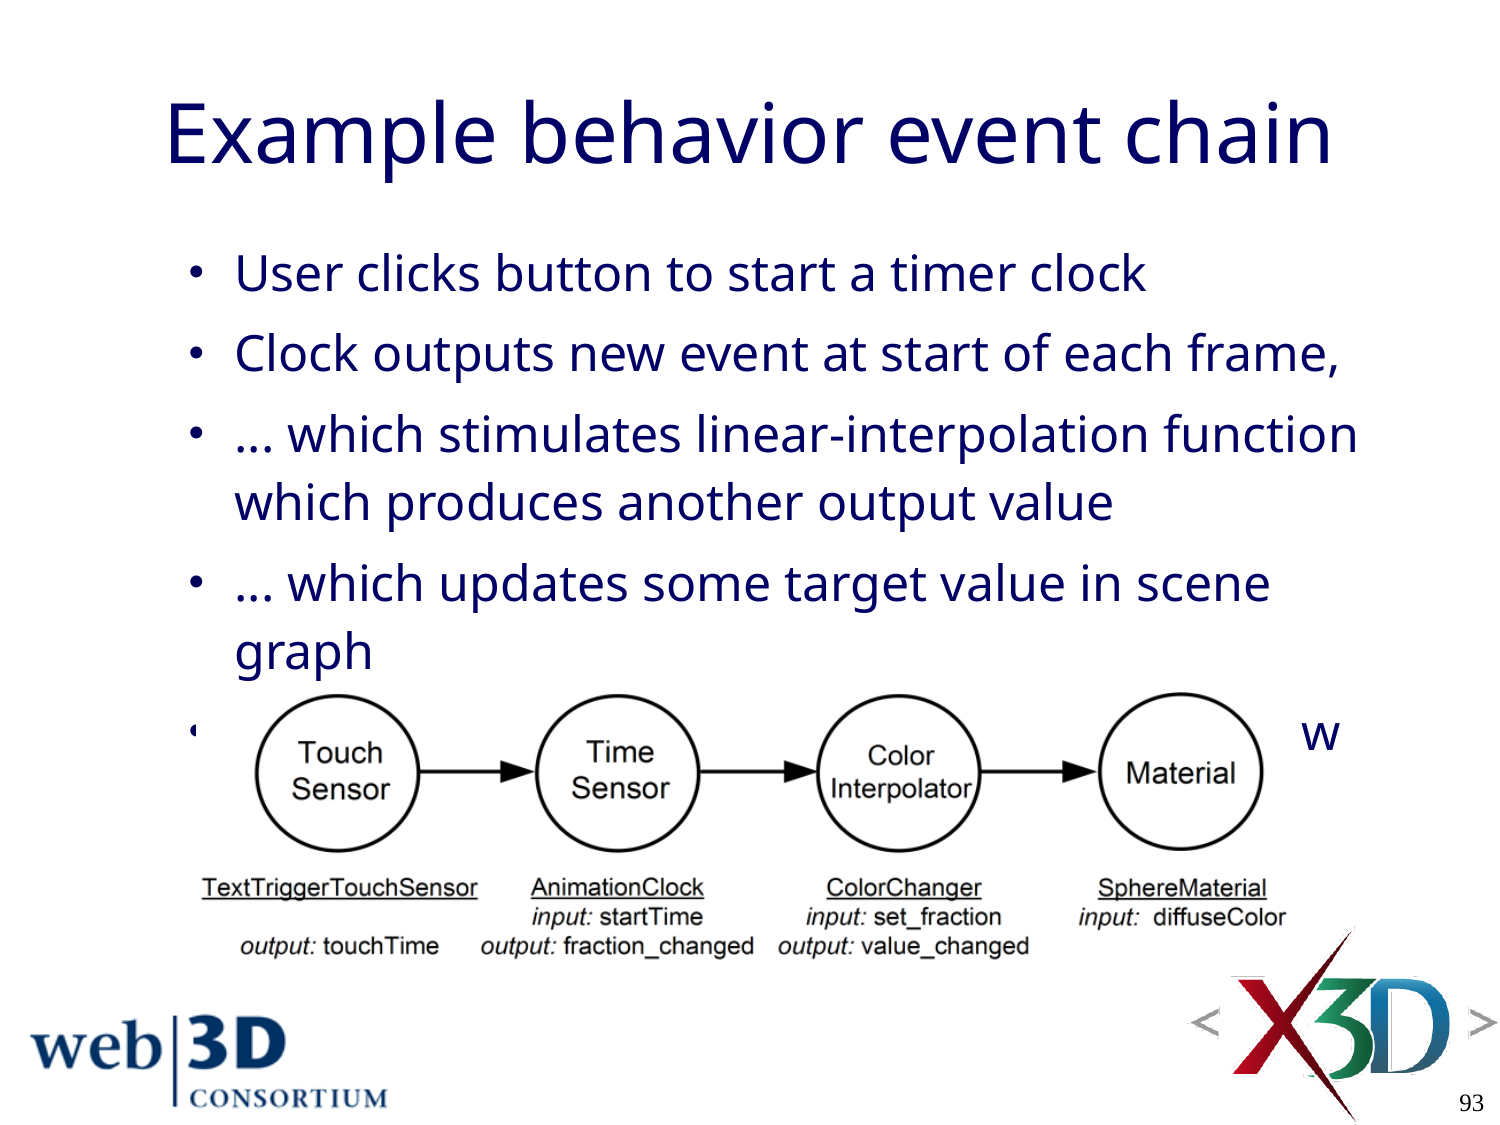

# Example behavior event chain
User clicks button to start a timer clock
Clock outputs new event at start of each frame,
... which stimulates linear-interpolation function which produces another output value
... which updates some target value in scene graph
Repeat event traversal after each frame redraw